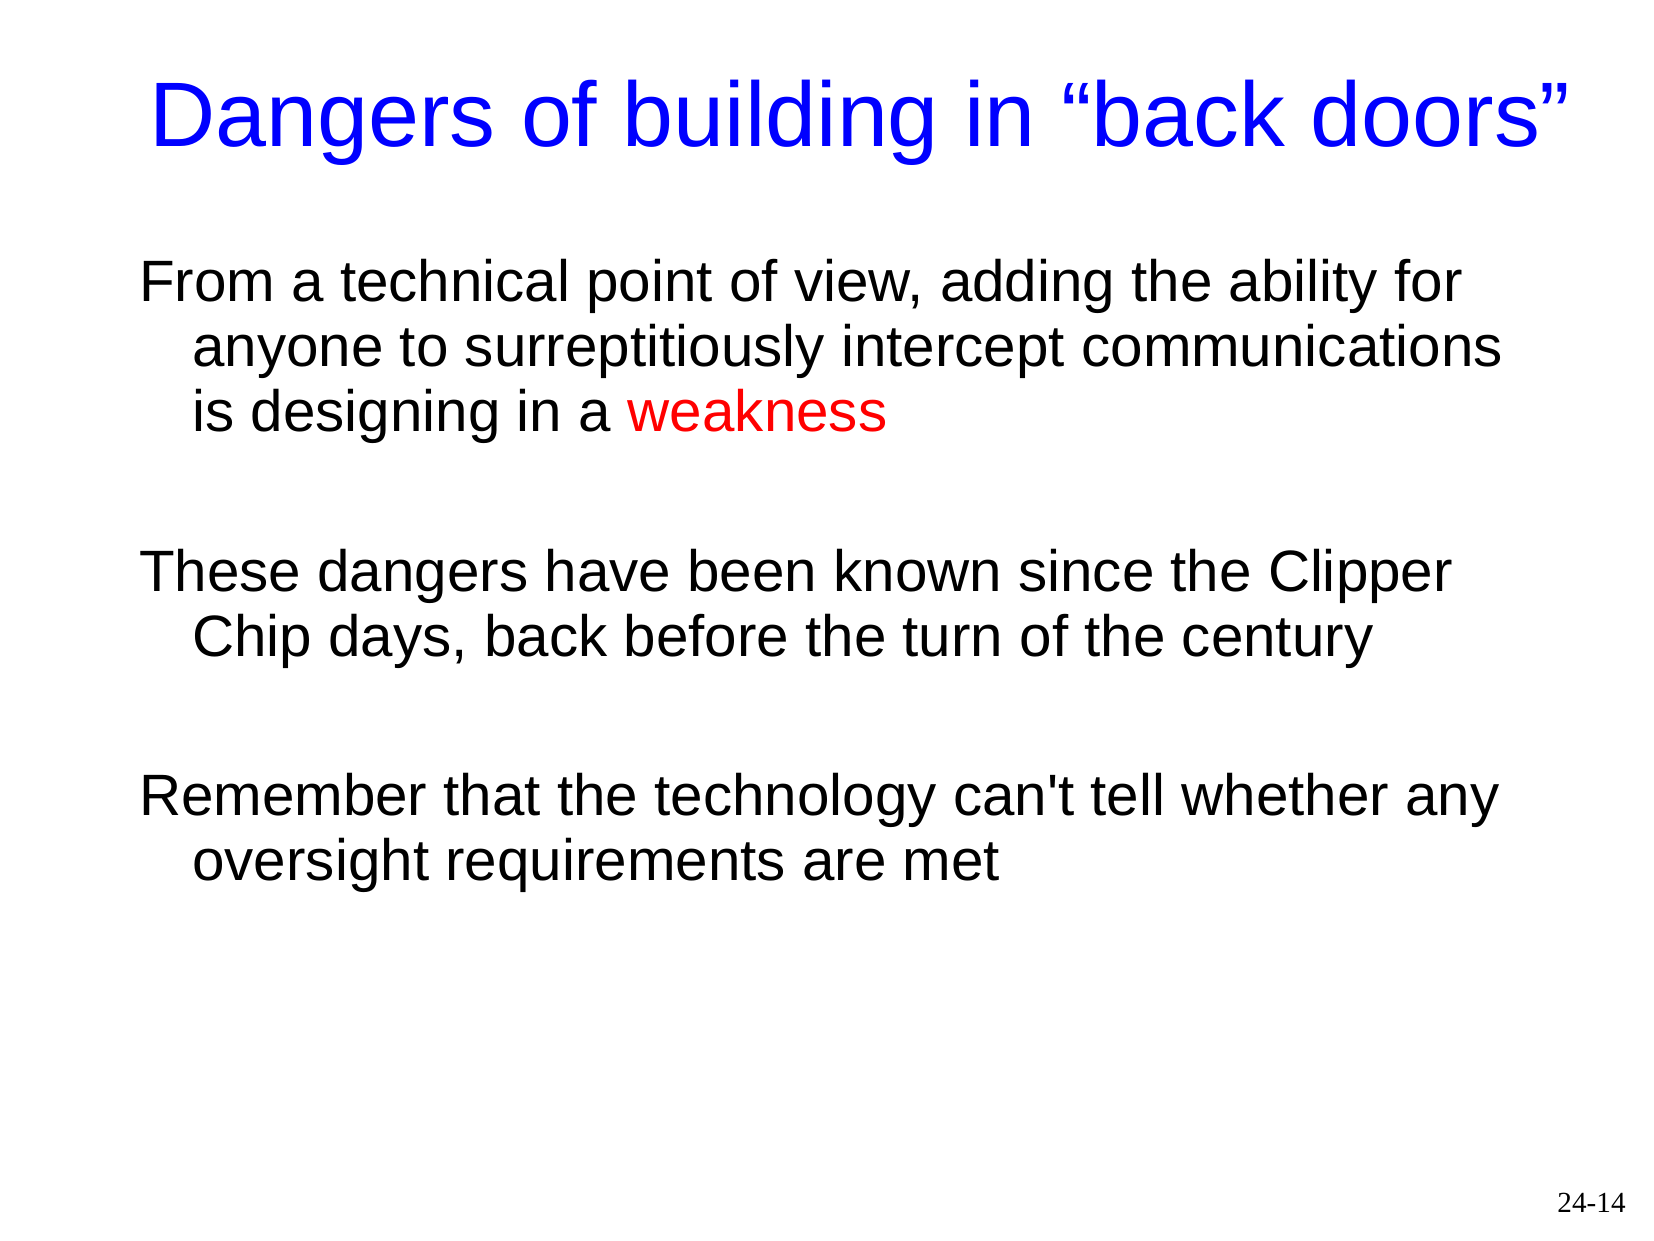

# Dangers of building in “back doors”
From a technical point of view, adding the ability for anyone to surreptitiously intercept communications is designing in a weakness
These dangers have been known since the Clipper Chip days, back before the turn of the century
Remember that the technology can't tell whether any oversight requirements are met